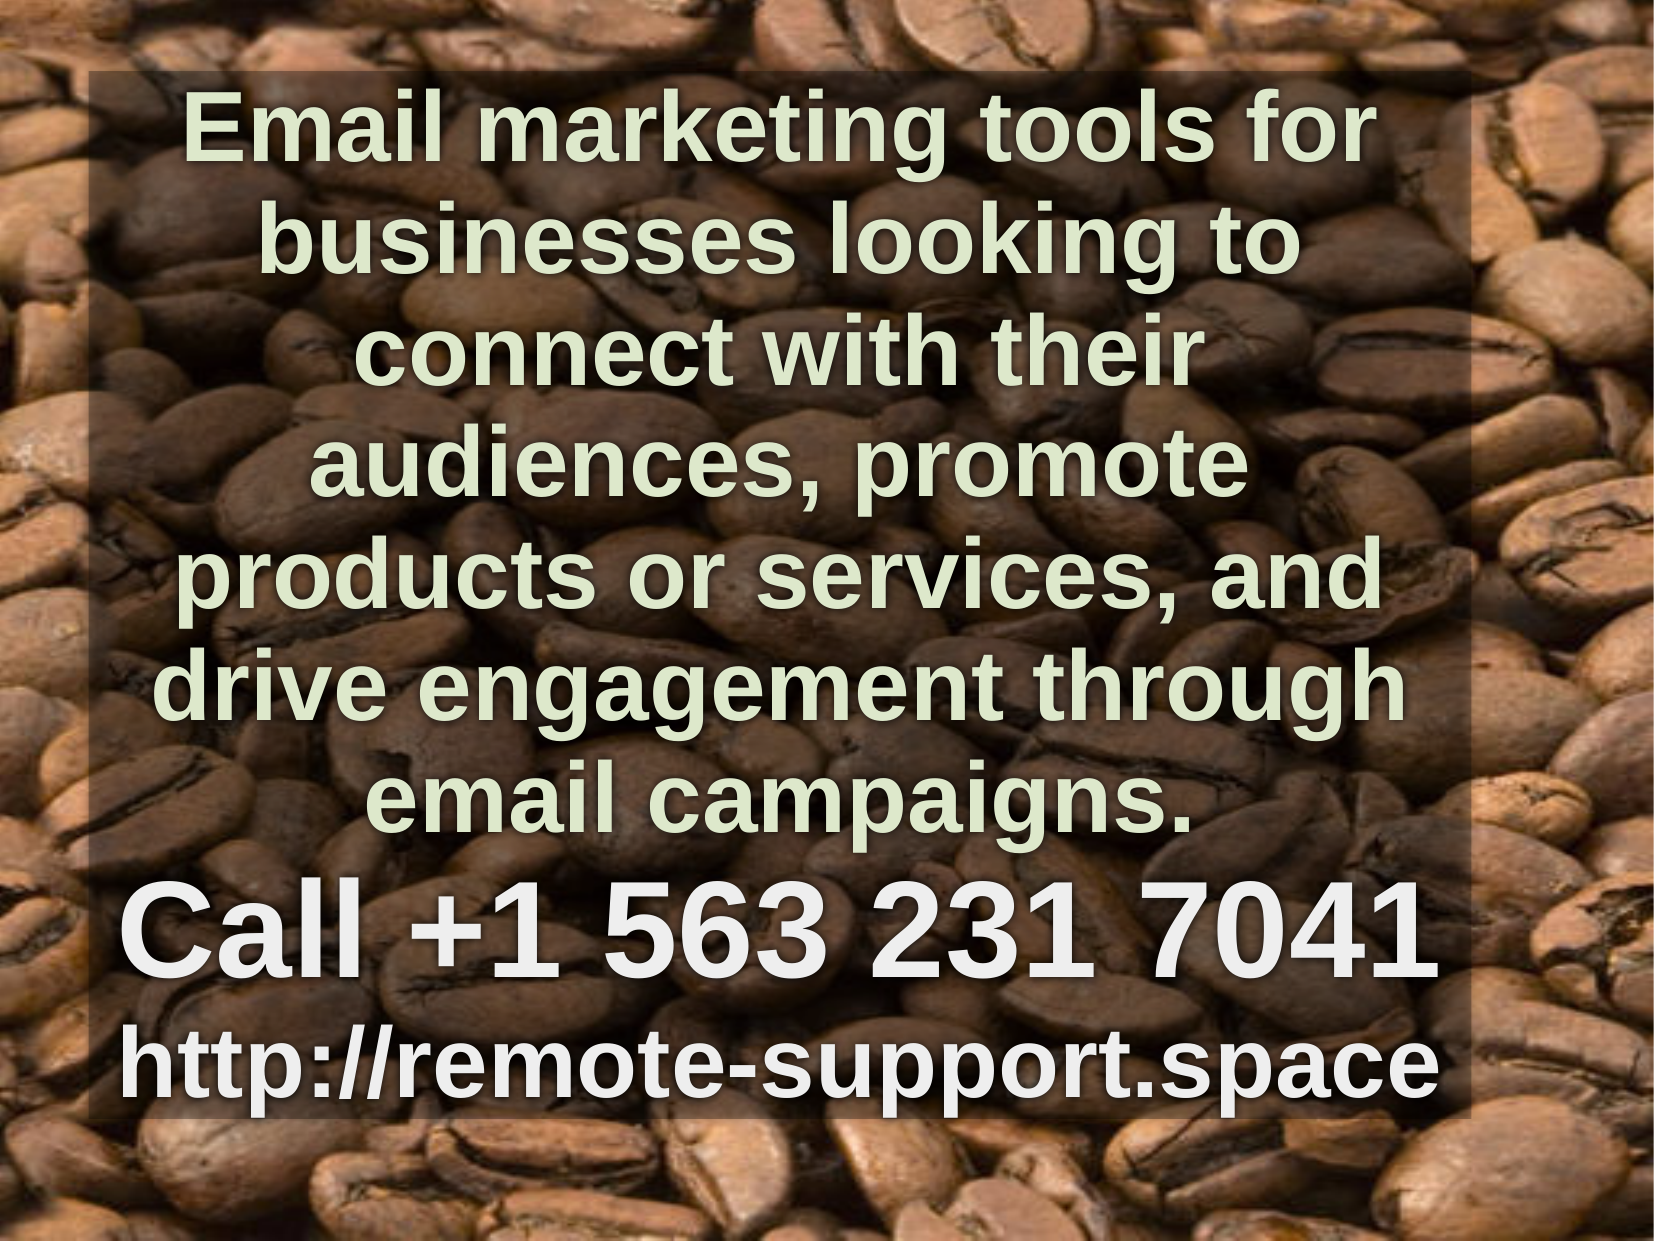

Email marketing tools for businesses looking to connect with their audiences, promote products or services, and drive engagement through email campaigns.
Call +1 563 231 7041
http://remote-support.space